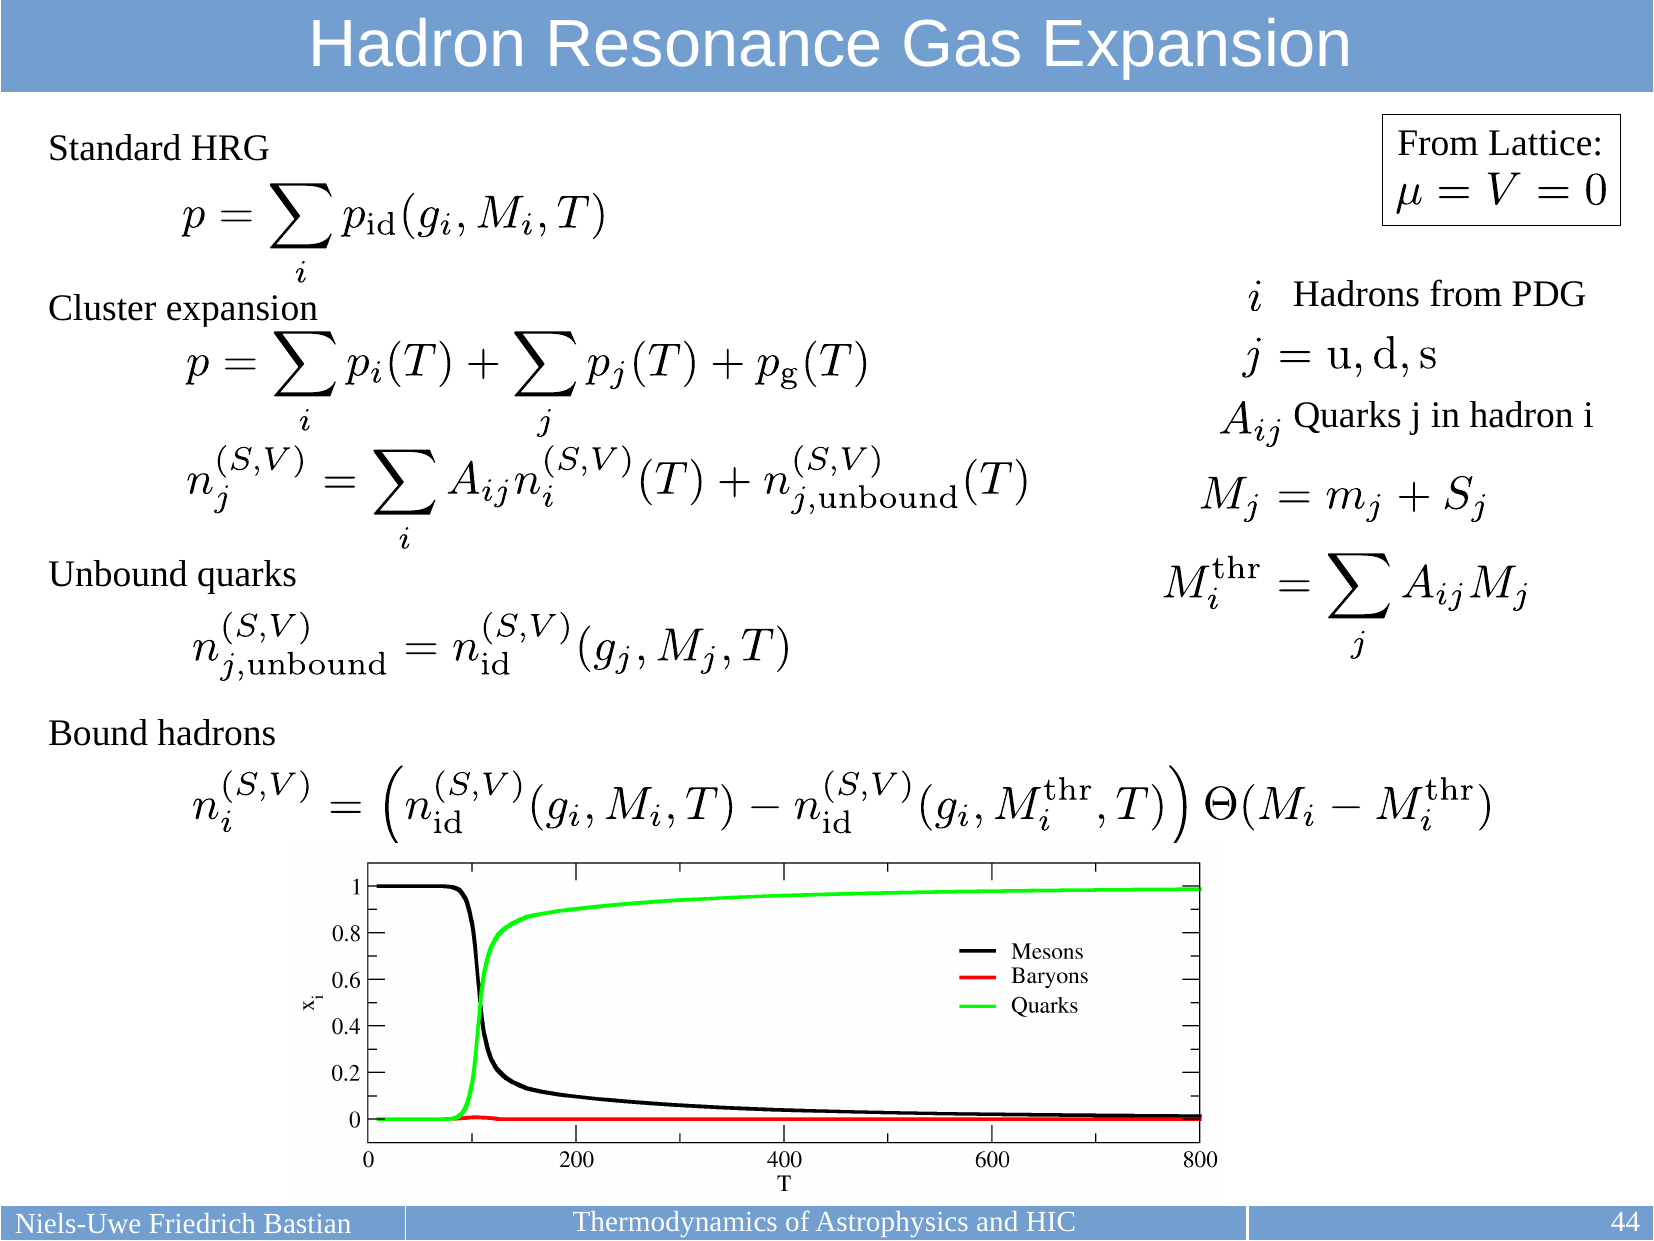

# Hadron Resonance Gas Expansion
From Lattice:
Standard HRG
Hadrons from PDG
Cluster expansion
Quarks j in hadron i
Unbound quarks
Bound hadrons
Thermodynamics of Astrophysics and HIC
44